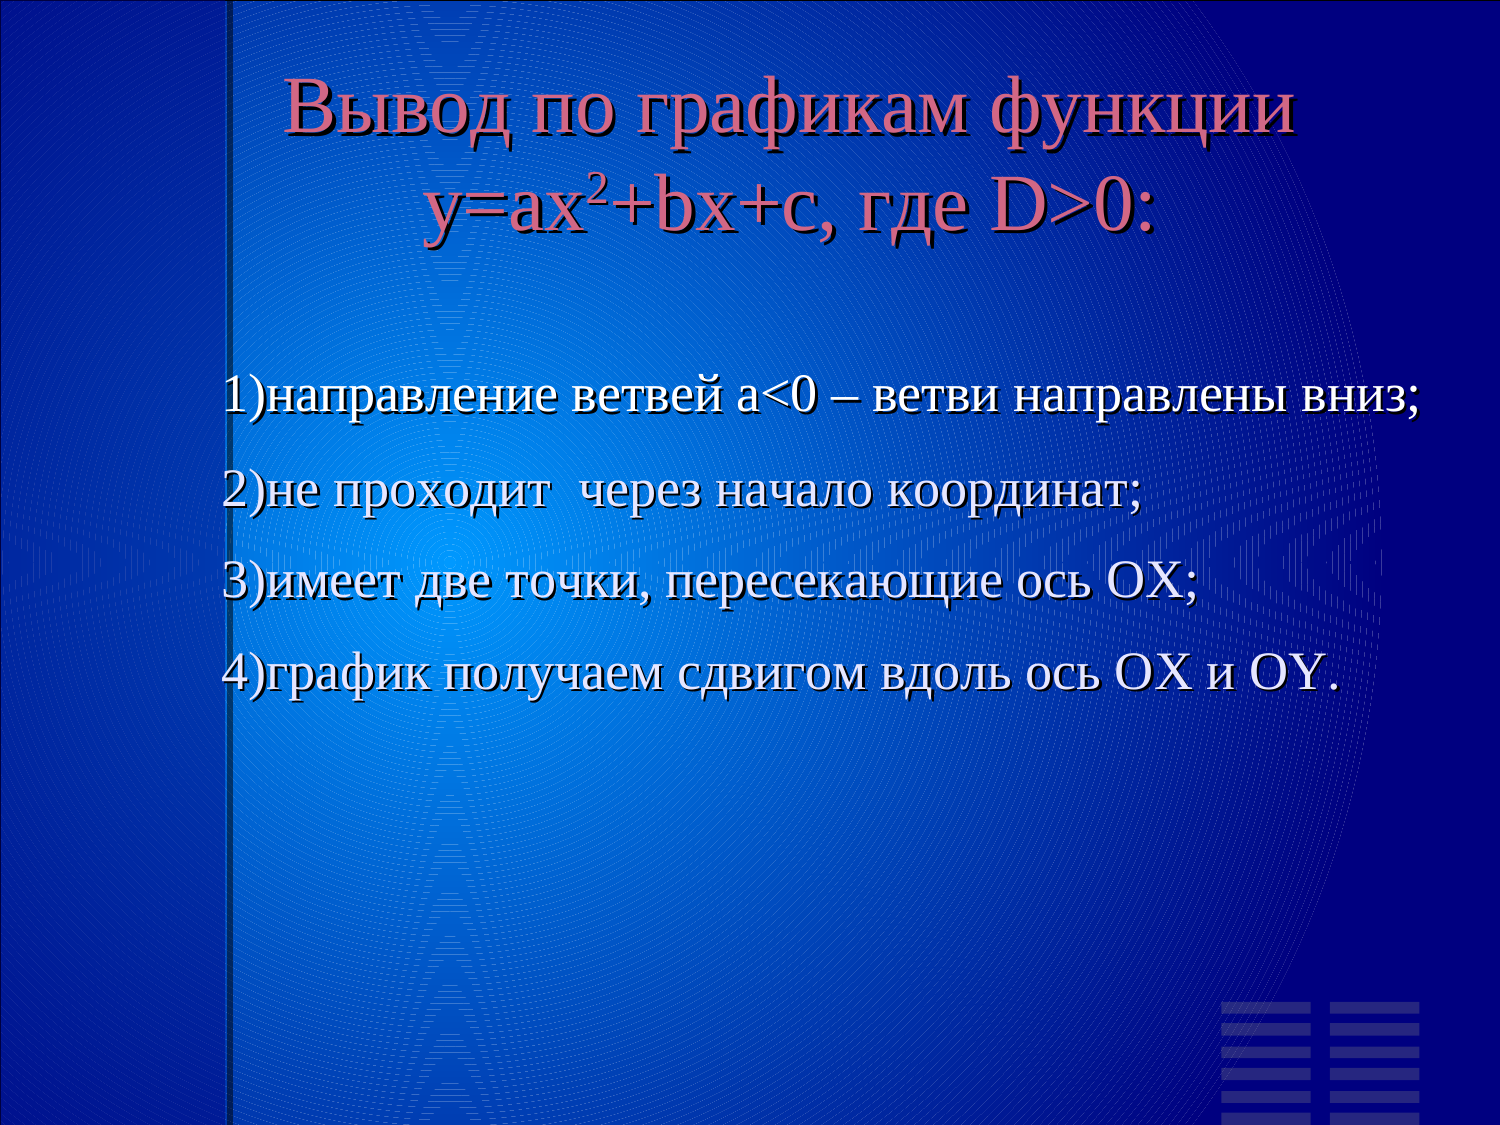

# Вывод по графикам функции y=aх2+bx+c, где D>0:
1)направление ветвей a<0 – ветви направлены вниз;
2)не проходит через начало координат;
3)имеет две точки, пересекающие ось ОХ;
4)график получаем сдвигом вдоль ось ОХ и ОY.